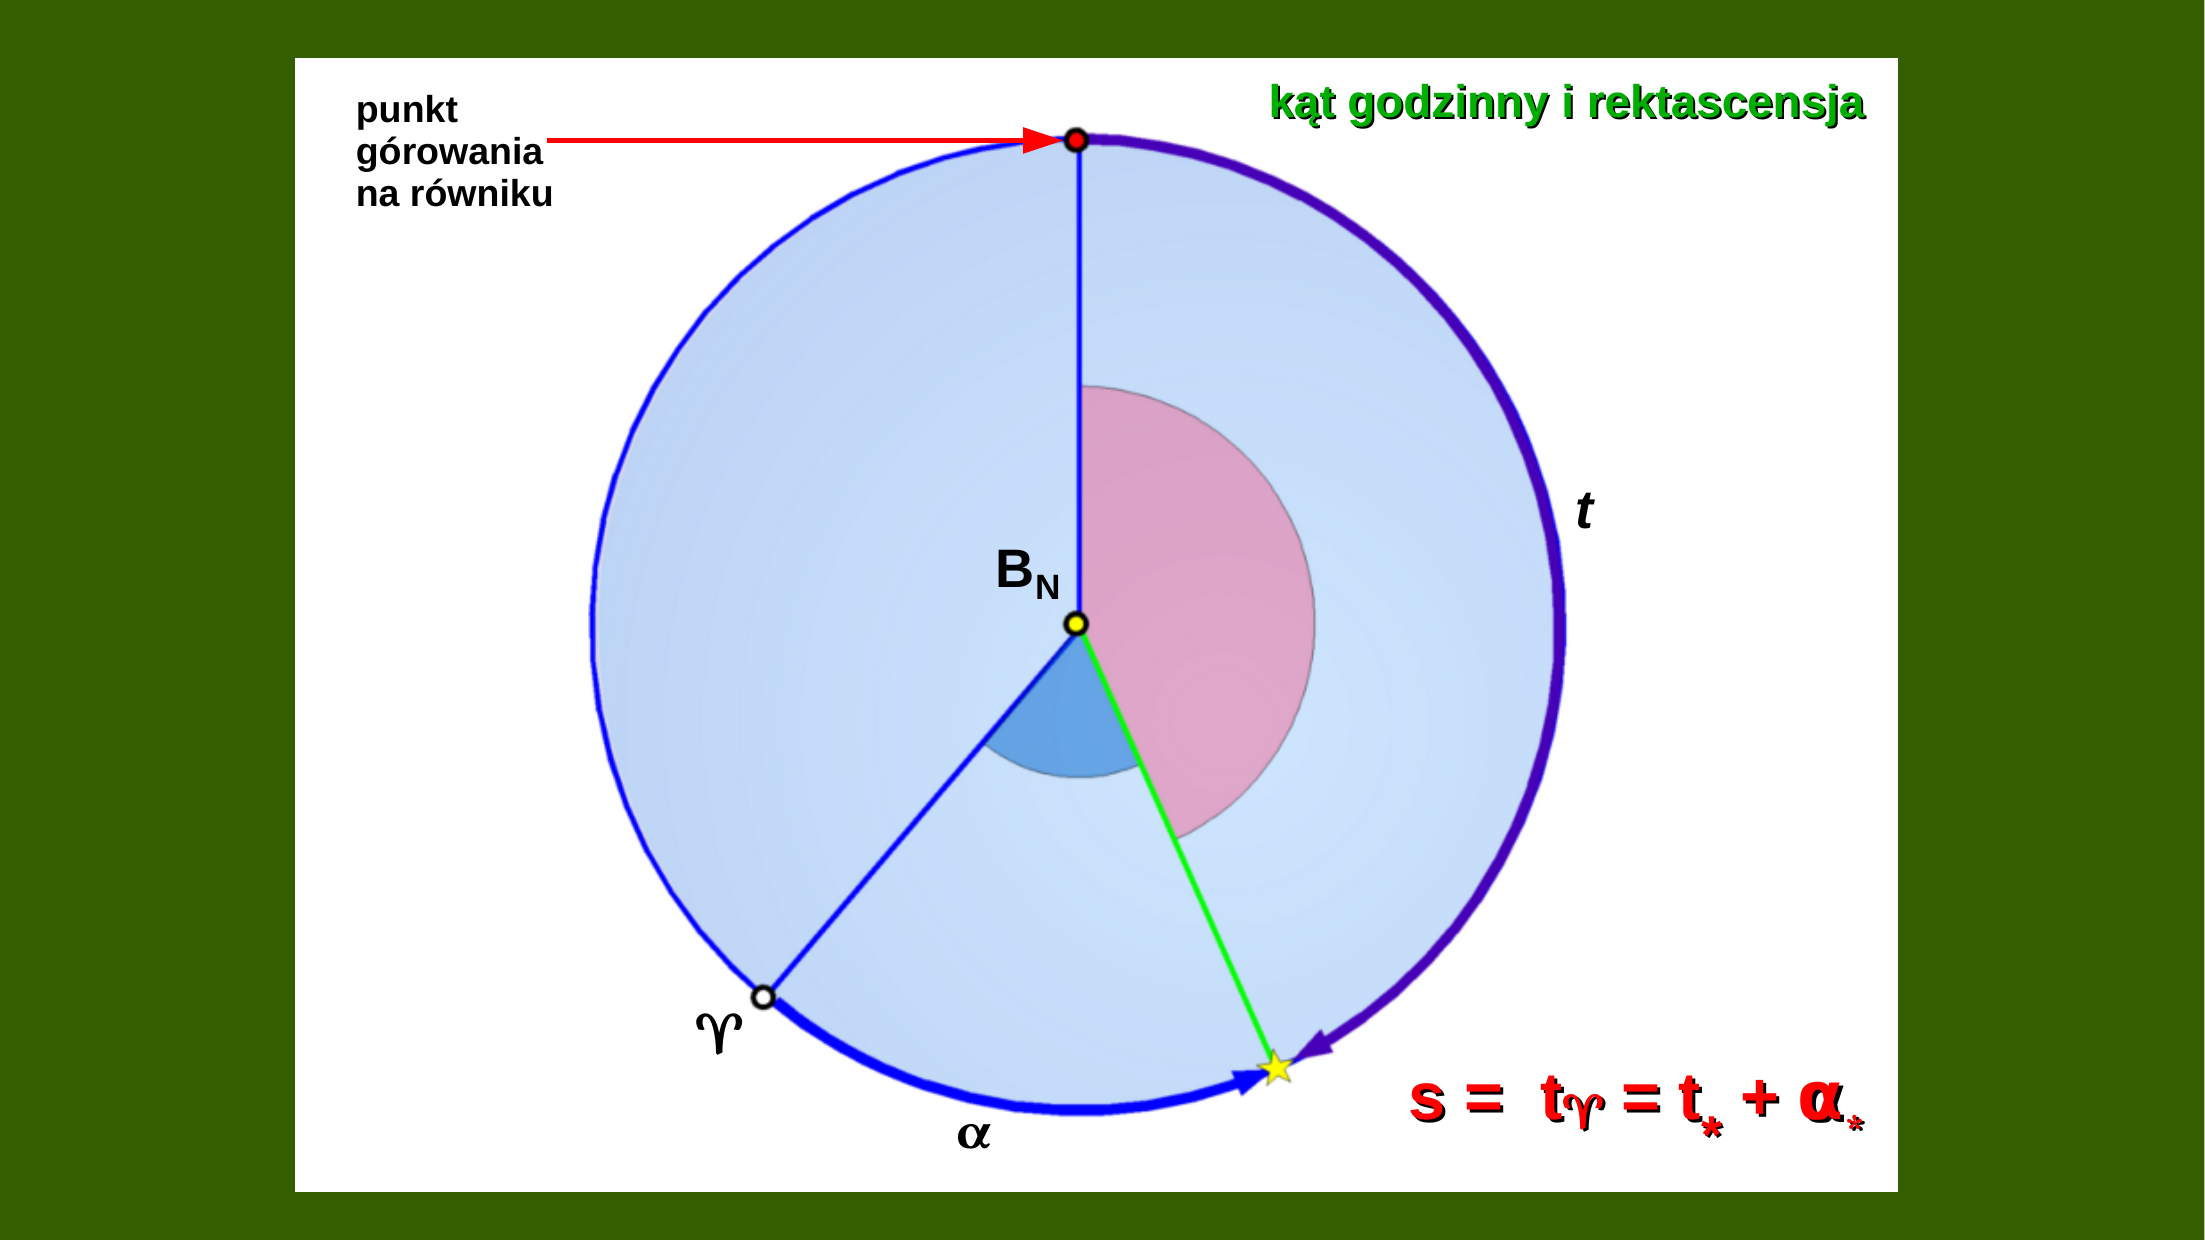

kąt godzinny i rektascensja
punkt
górowania
na równiku
t
BN
♈
s = t♈ = t* + α*
α